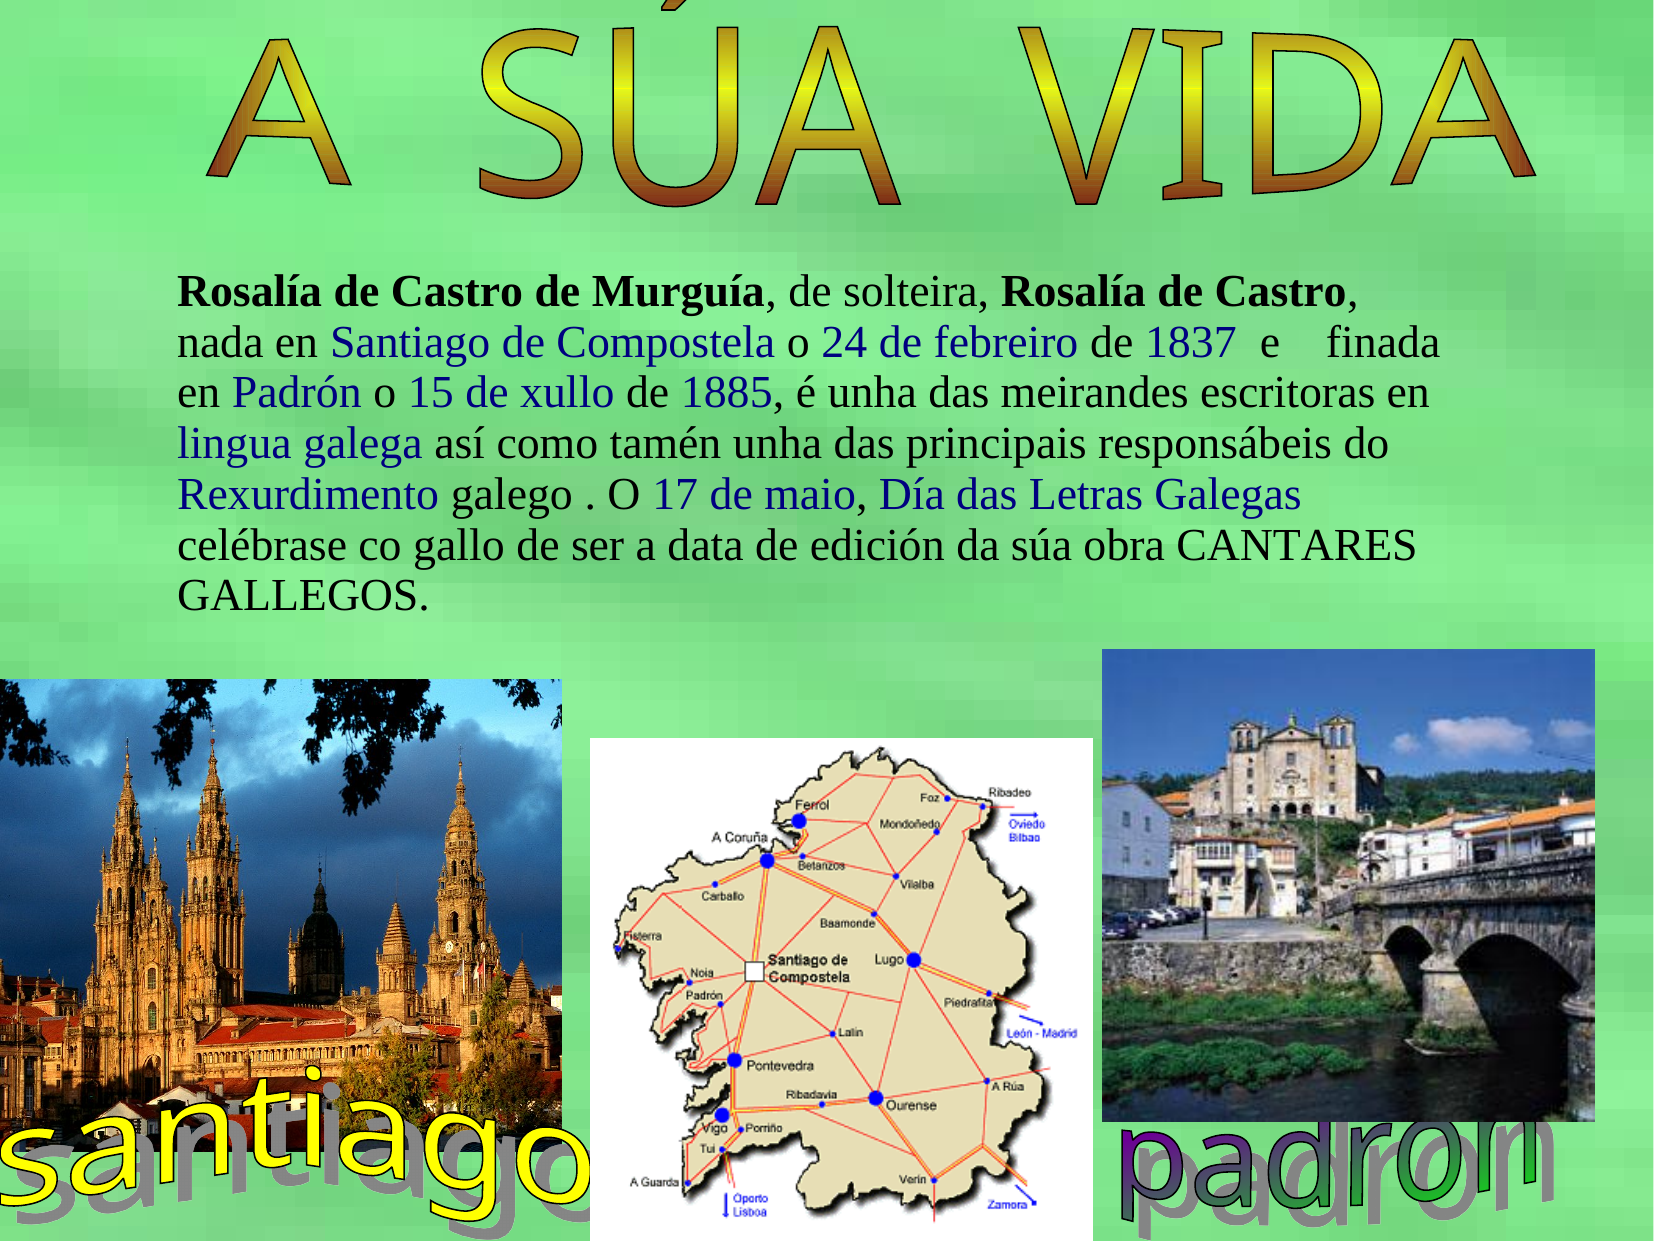

A SÚA VIDA
Rosalía de Castro de Murguía, de solteira, Rosalía de Castro, nada en Santiago de Compostela o 24 de febreiro de 1837 e finada en Padrón o 15 de xullo de 1885, é unha das meirandes escritoras en lingua galega así como tamén unha das principais responsábeis do Rexurdimento galego . O 17 de maio, Día das Letras Galegas celébrase co gallo de ser a data de edición da súa obra CANTARES GALLEGOS.
santiago
padrón